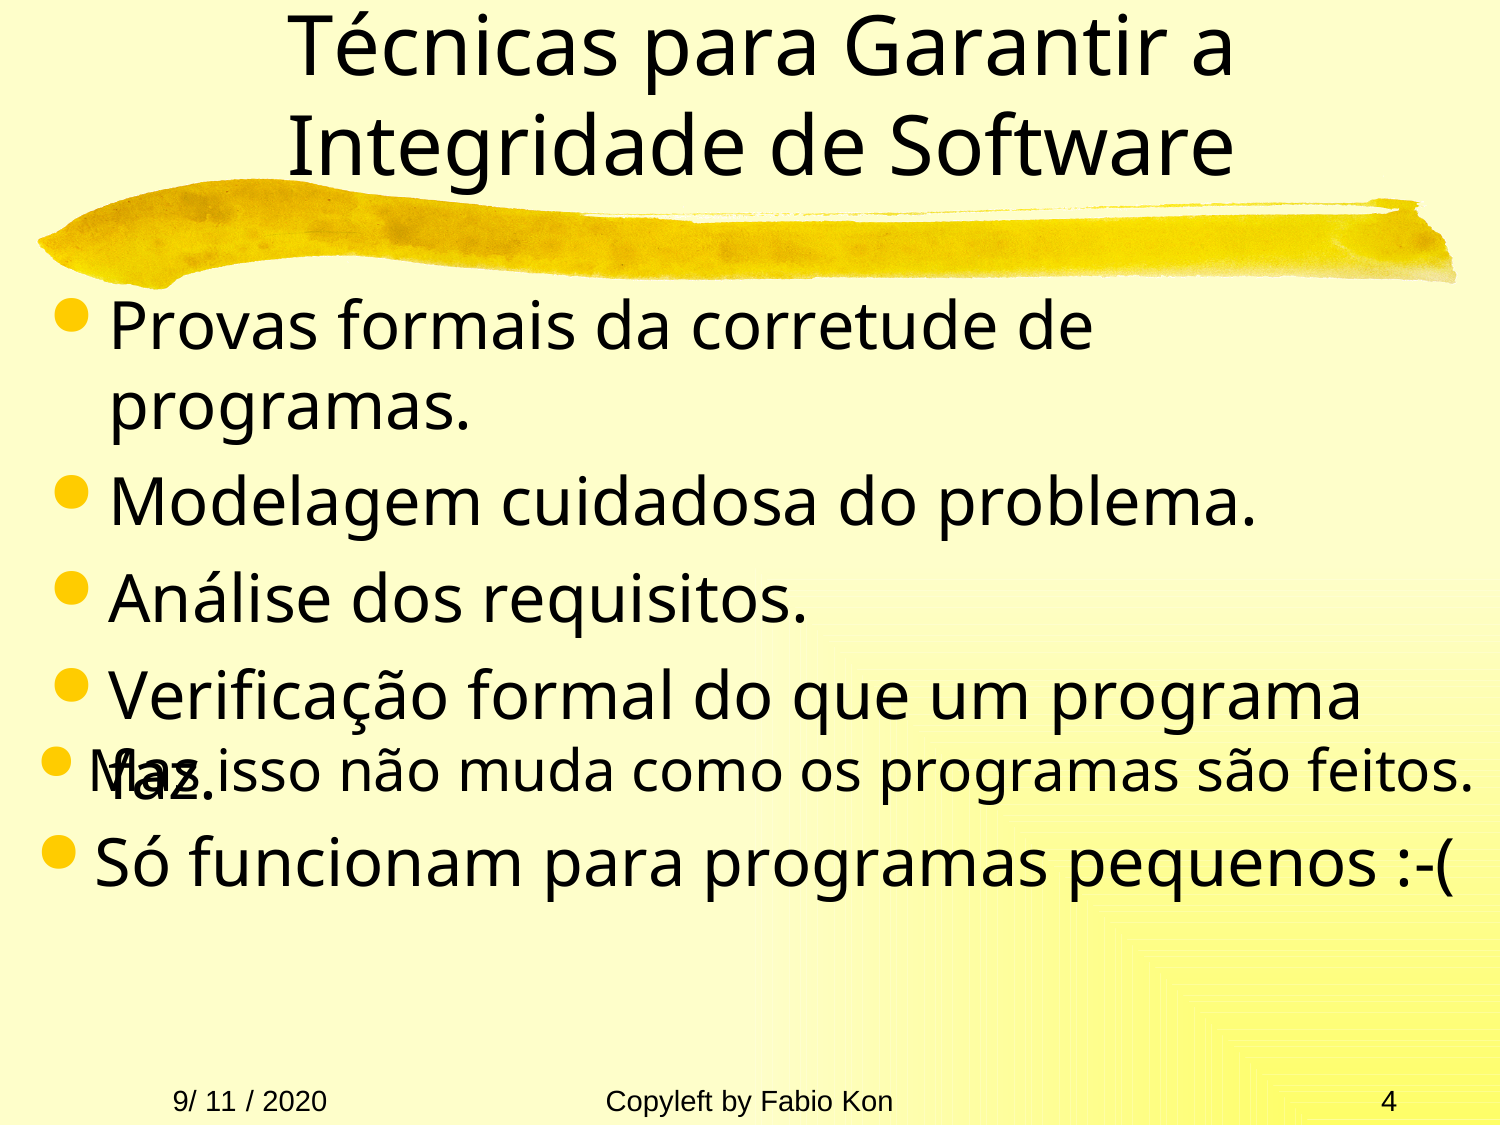

# Técnicas para Garantir a Integridade de Software
Provas formais da corretude de programas.
Modelagem cuidadosa do problema.
Análise dos requisitos.
Verificação formal do que um programa faz.
 Mas isso não muda como os programas são feitos.
 Só funcionam para programas pequenos :-(
ECOOP'99 OOOSW
4